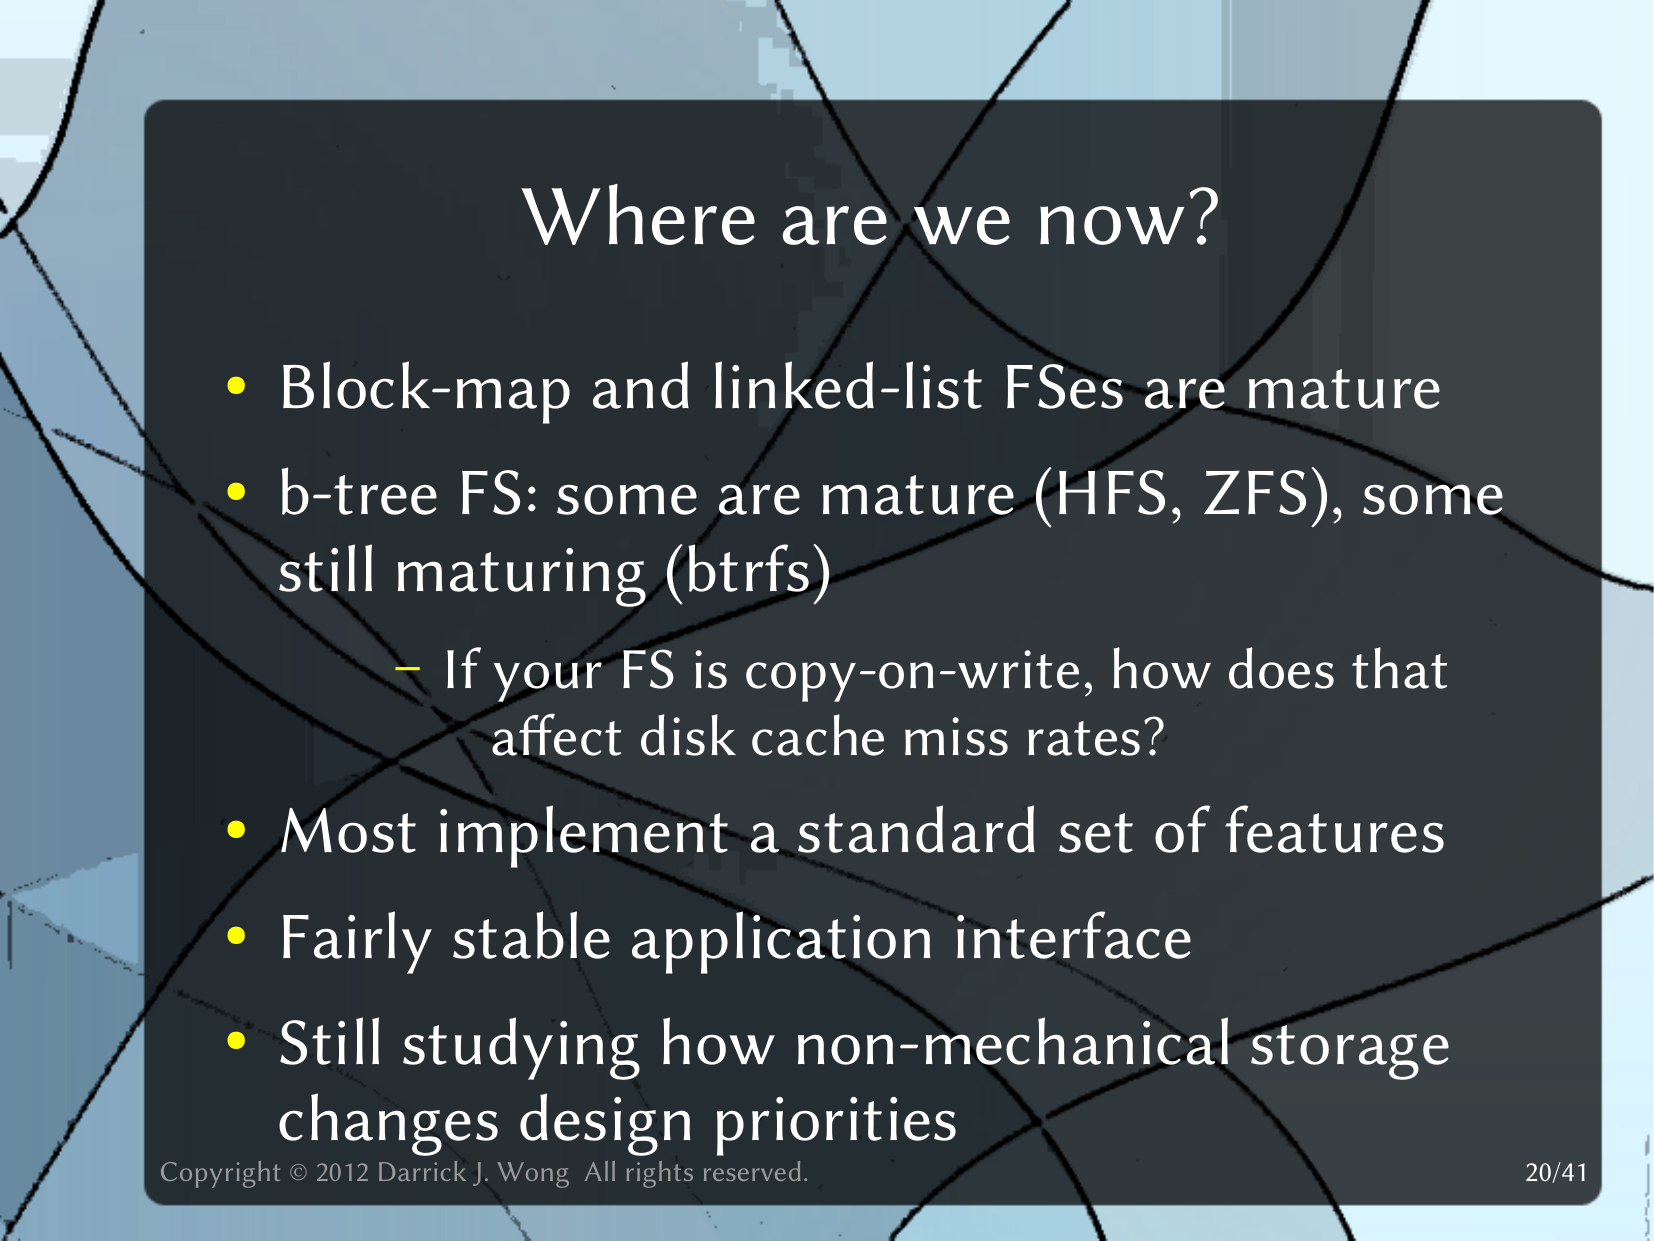

# Where are we now?
Block-map and linked-list FSes are mature
b-tree FS: some are mature (HFS, ZFS), some still maturing (btrfs)
If your FS is copy-on-write, how does that affect disk cache miss rates?
Most implement a standard set of features
Fairly stable application interface
Still studying how non-mechanical storage changes design priorities
20